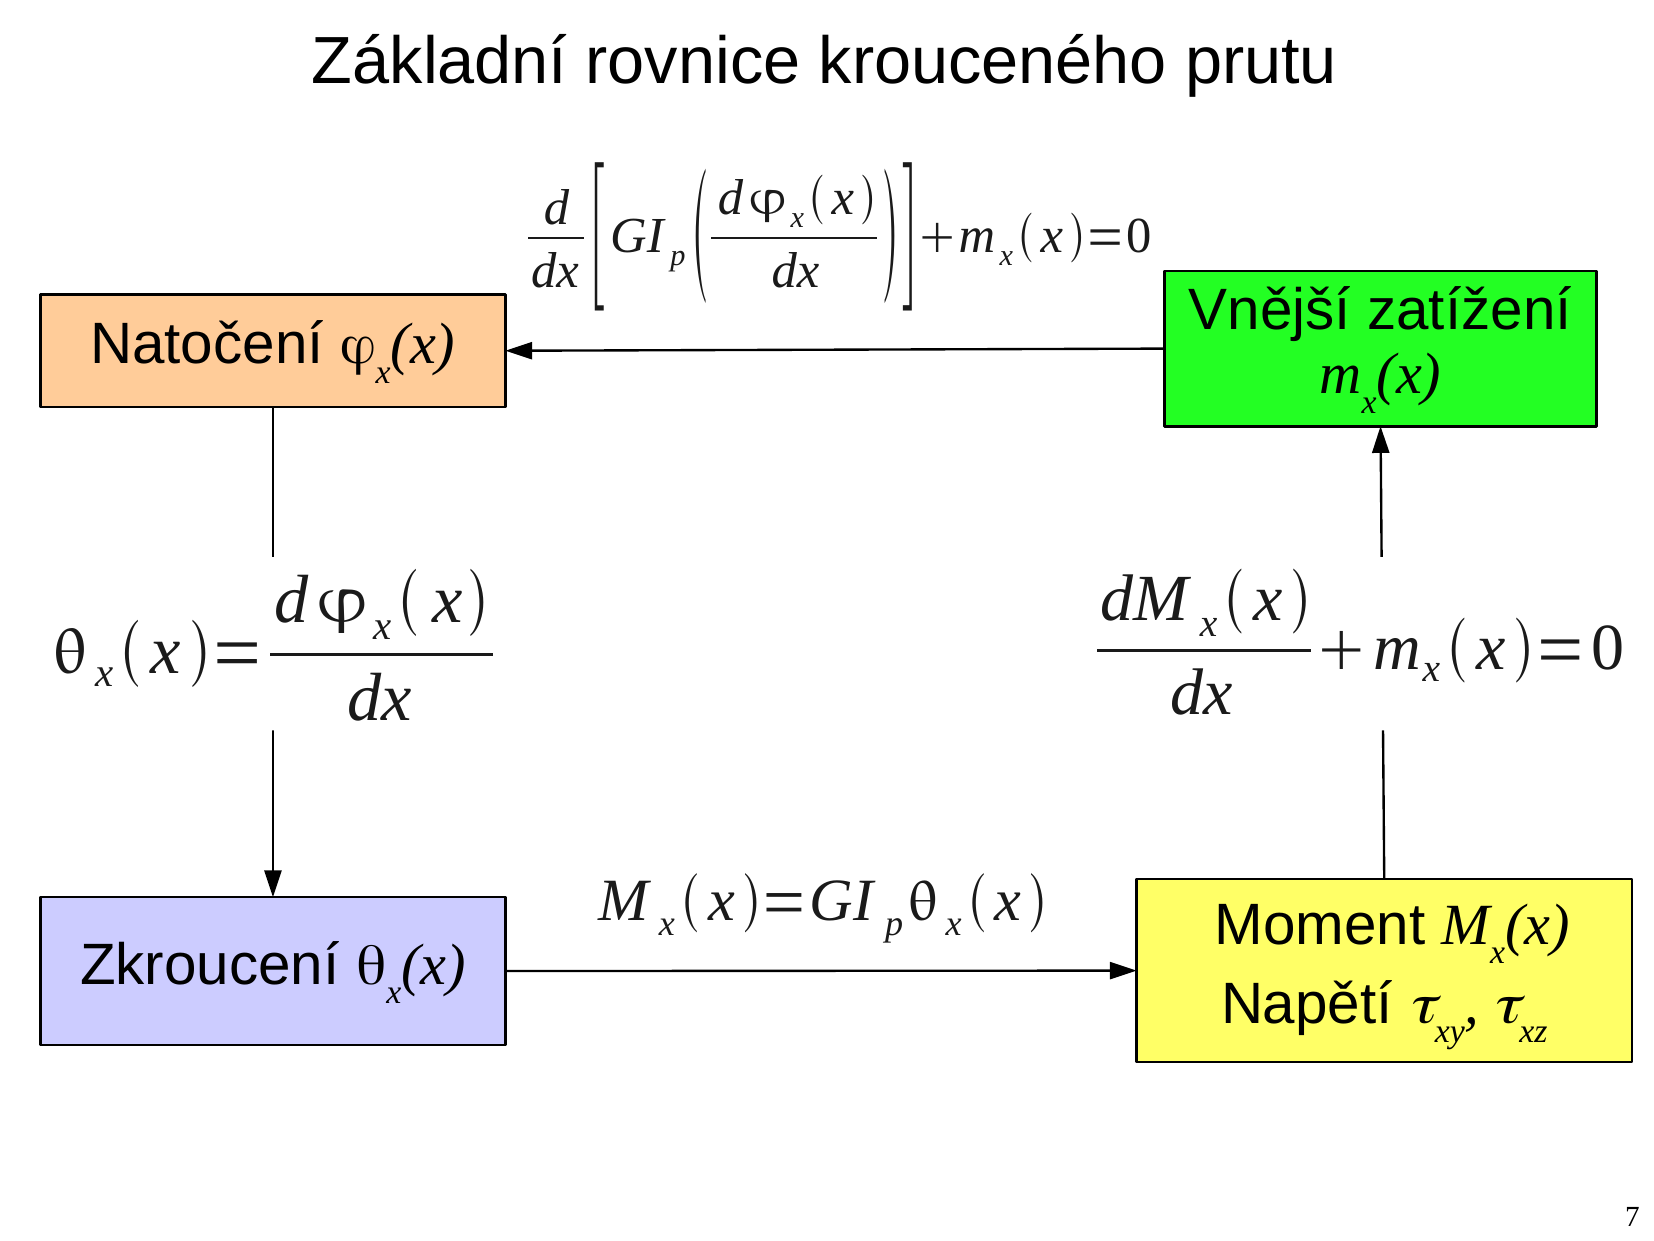

# Základní rovnice krouceného prutu
Vnější zatížení
mx(x)
Natočení jx(x)
 Moment Mx(x)
Napětí txy, txz
Zkroucení qx(x)
7